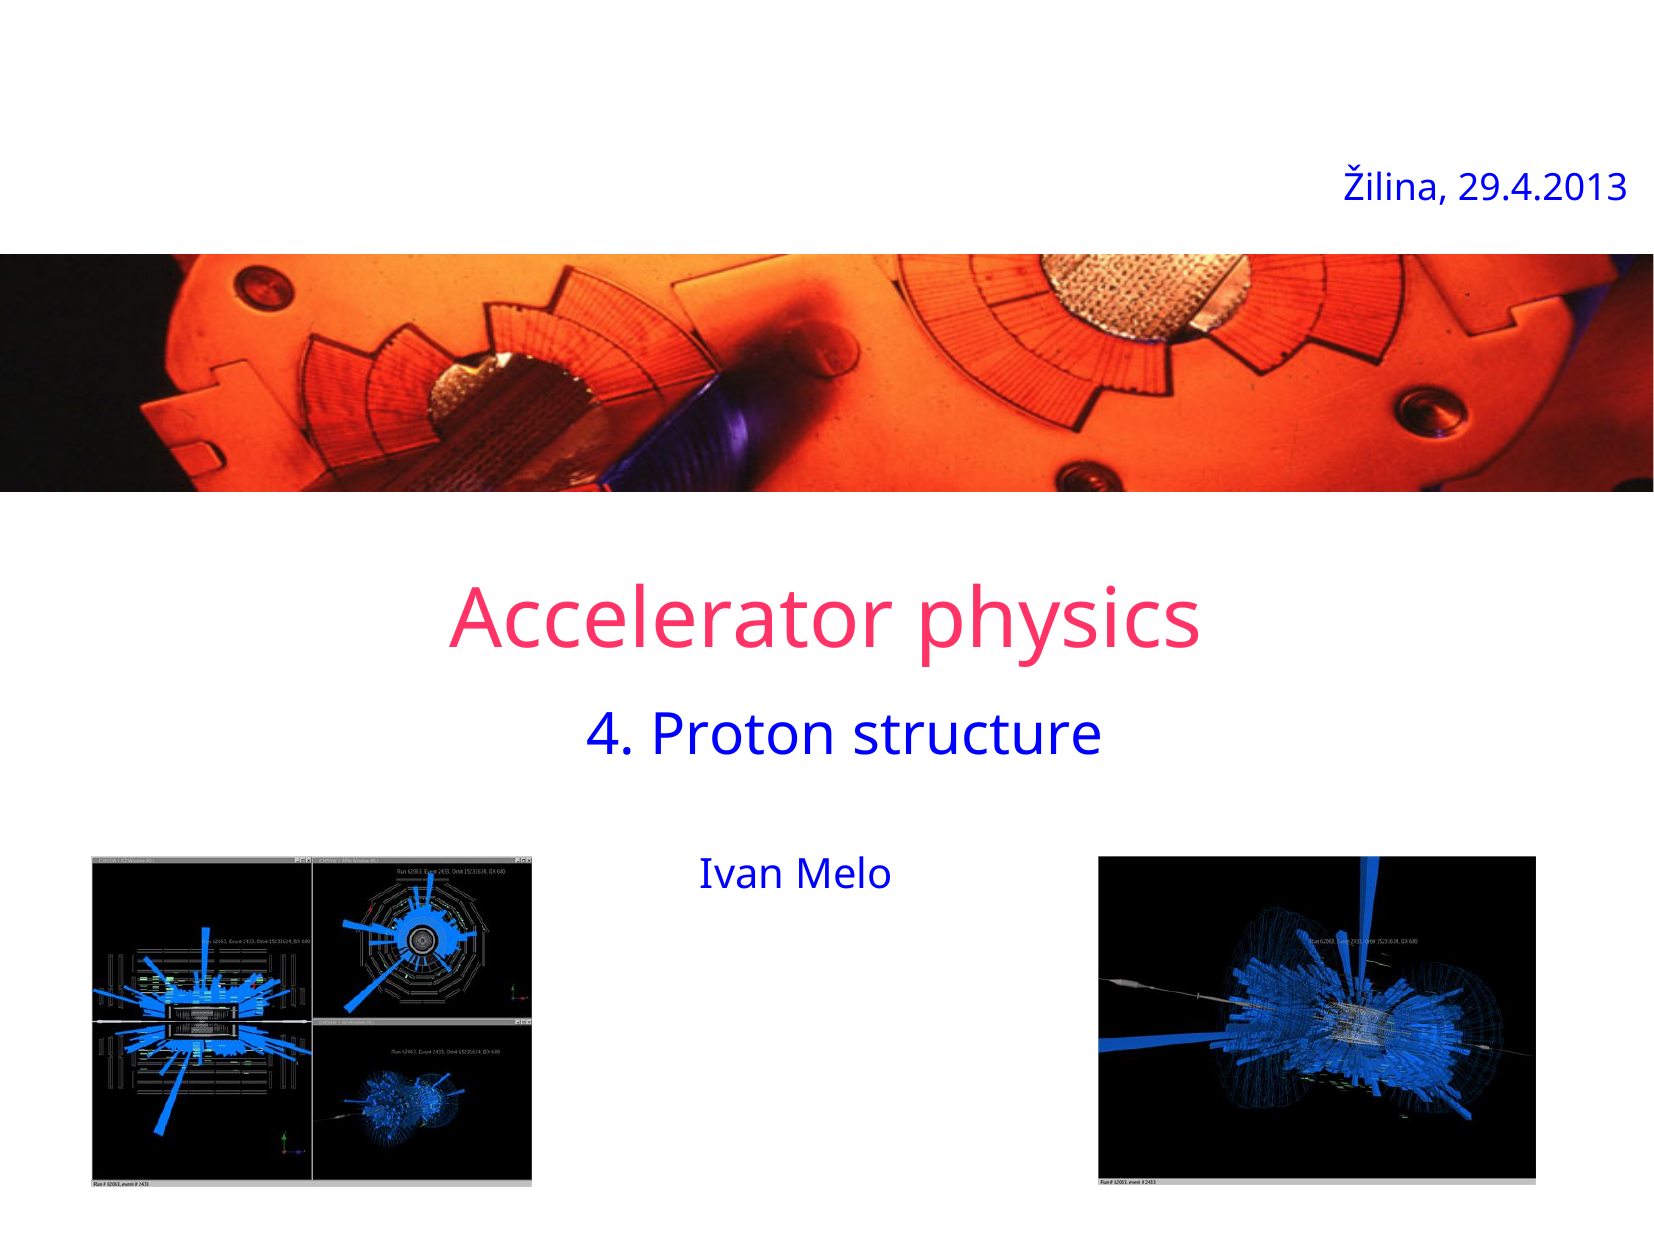

Žilina, 29.4.2013
Accelerator physics
 4. Proton structure
Ivan Melo